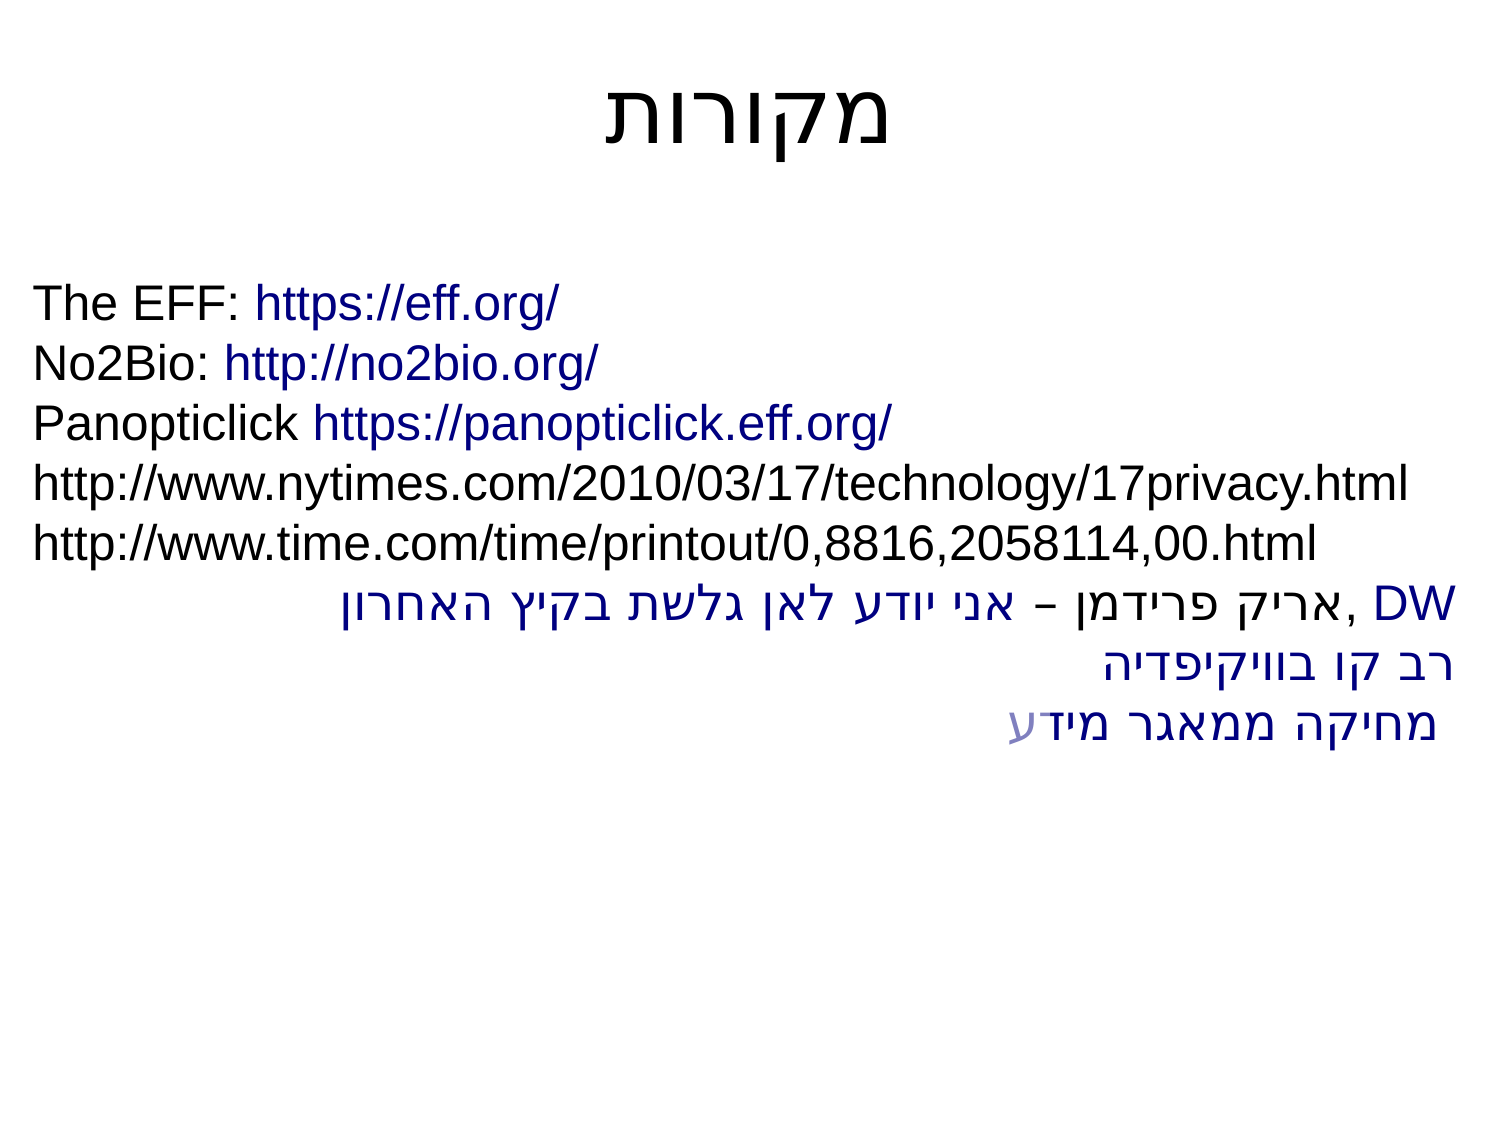

מקורות
The EFF: https://eff.org/
No2Bio: http://no2bio.org/
Panopticlick https://panopticlick.eff.org/
http://www.nytimes.com/2010/03/17/technology/17privacy.html
http://www.time.com/time/printout/0,8816,2058114,00.html
אני יודע לאן גלשת בקיץ האחרון – אריק פרידמן, DW
רב קו בוויקיפדיה
מחיקה ממאגר מידע